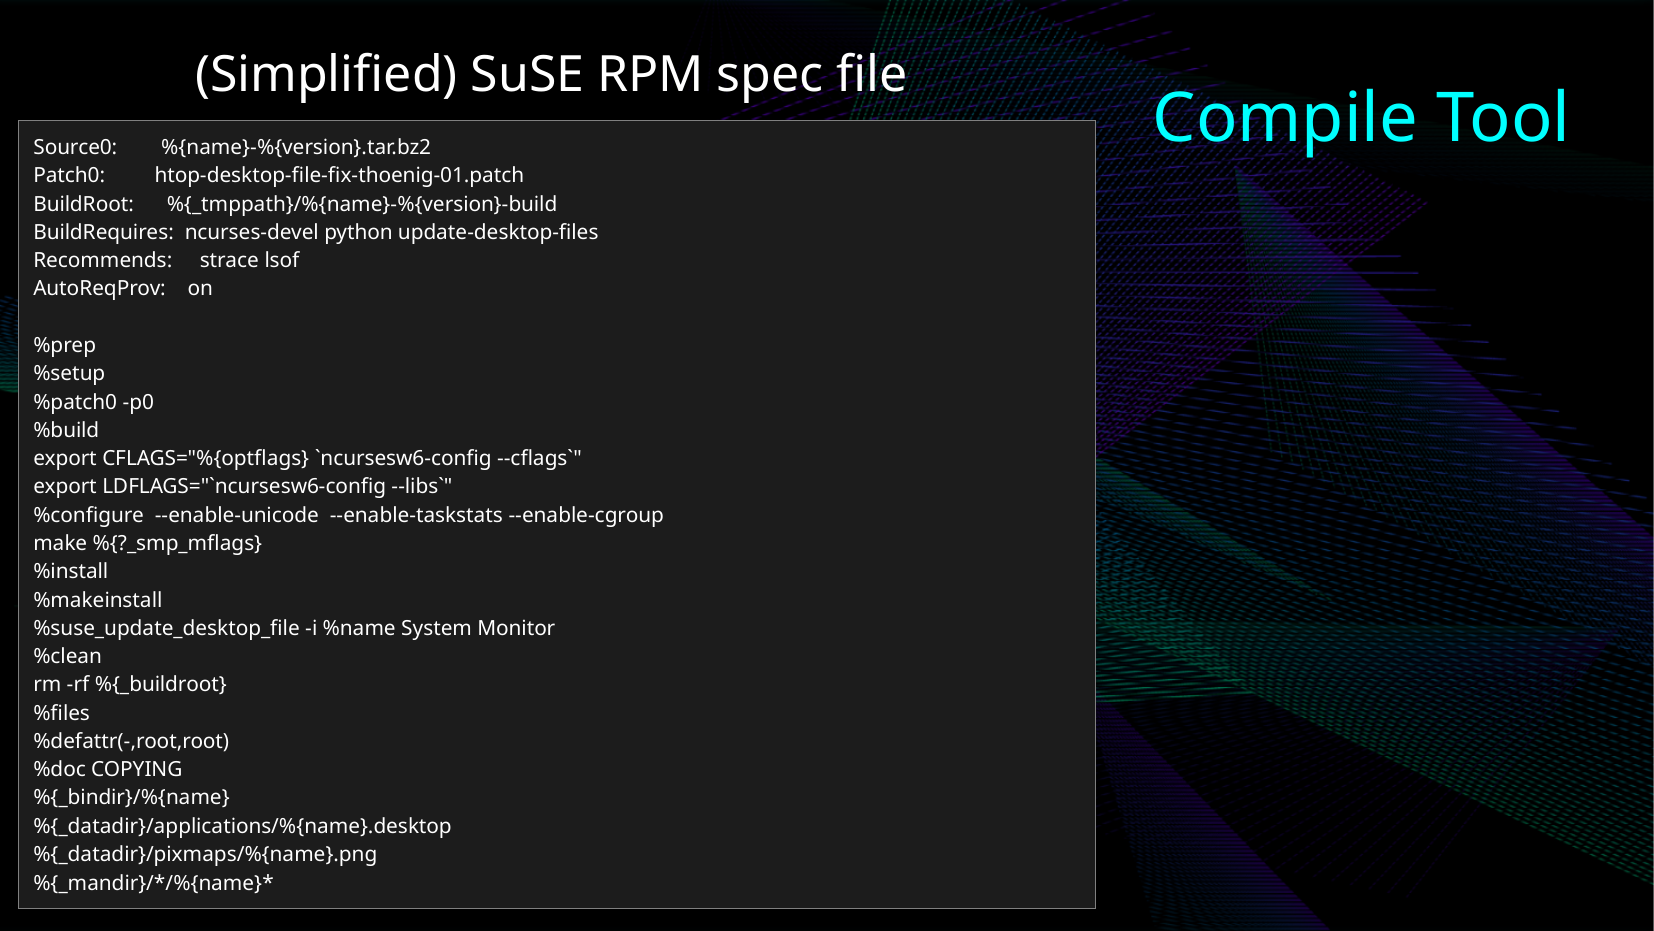

# Compile Tool
(Simplified) SuSE RPM spec file
Source0: %{name}-%{version}.tar.bz2
Patch0: htop-desktop-file-fix-thoenig-01.patch
BuildRoot: %{_tmppath}/%{name}-%{version}-build
BuildRequires: ncurses-devel python update-desktop-files
Recommends: strace lsof
AutoReqProv: on
%prep
%setup
%patch0 -p0
%build
export CFLAGS="%{optflags} `ncursesw6-config --cflags`"
export LDFLAGS="`ncursesw6-config --libs`"
%configure --enable-unicode --enable-taskstats --enable-cgroup
make %{?_smp_mflags}
%install
%makeinstall
%suse_update_desktop_file -i %name System Monitor
%clean
rm -rf %{_buildroot}
%files
%defattr(-,root,root)
%doc COPYING
%{_bindir}/%{name}
%{_datadir}/applications/%{name}.desktop
%{_datadir}/pixmaps/%{name}.png
%{_mandir}/*/%{name}*